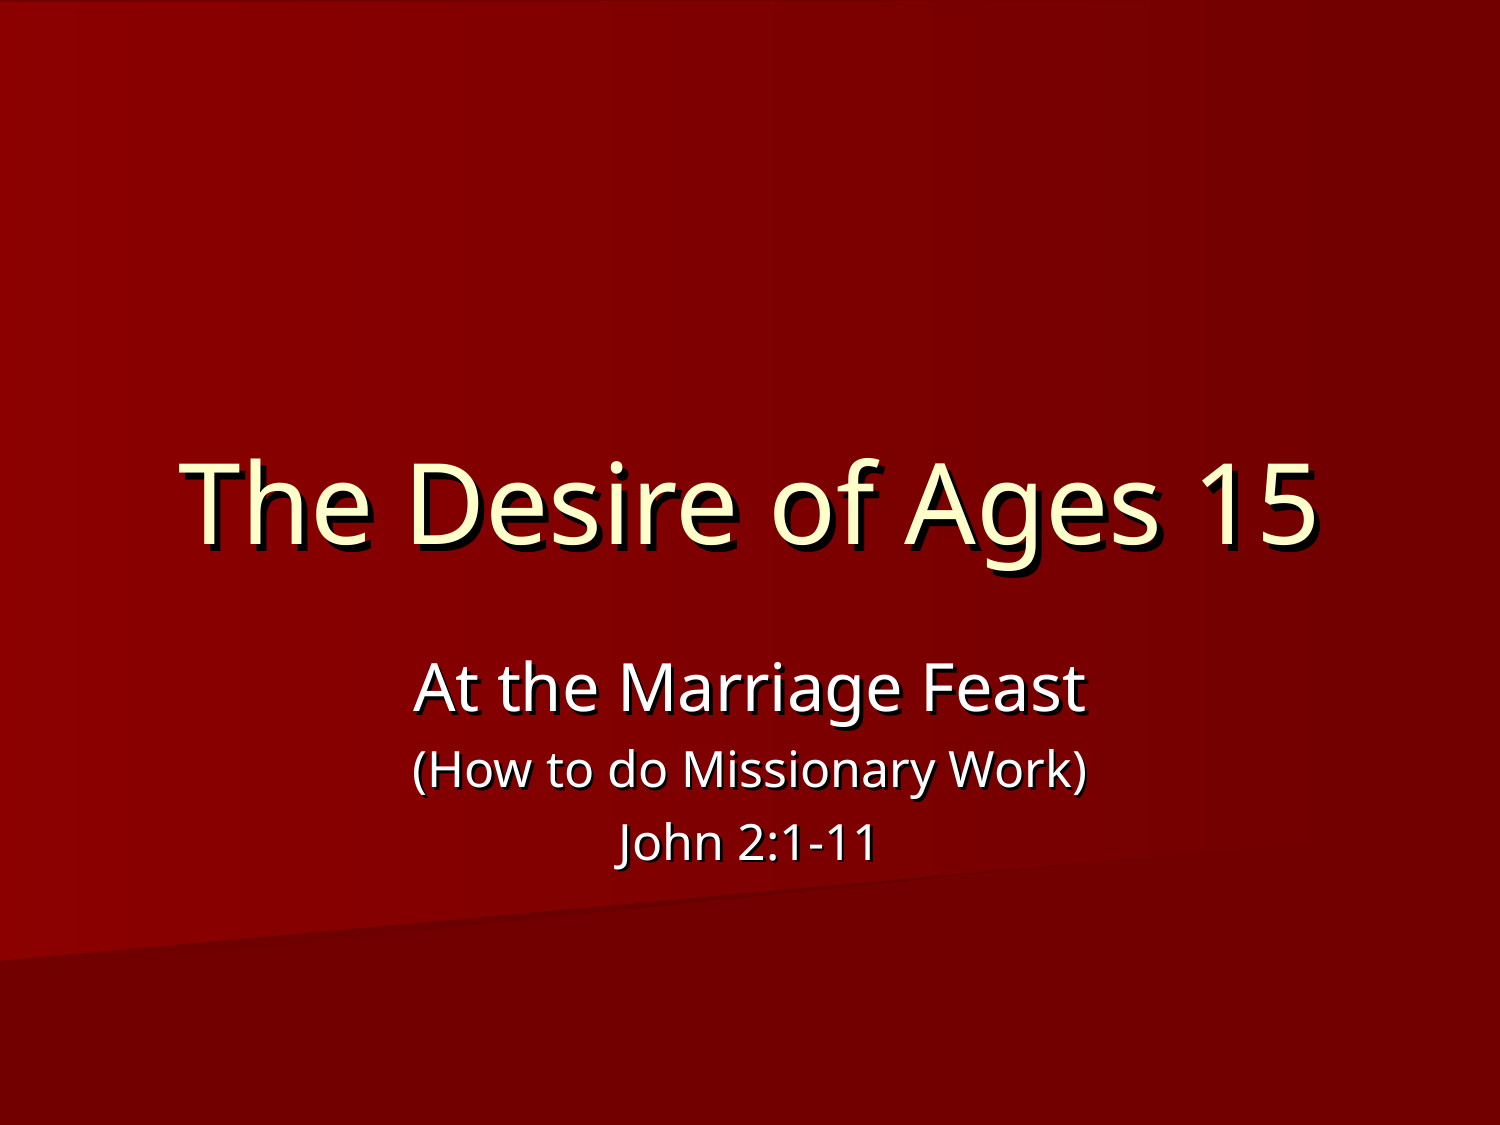

# The Desire of Ages 15
At the Marriage Feast
(How to do Missionary Work)
John 2:1-11